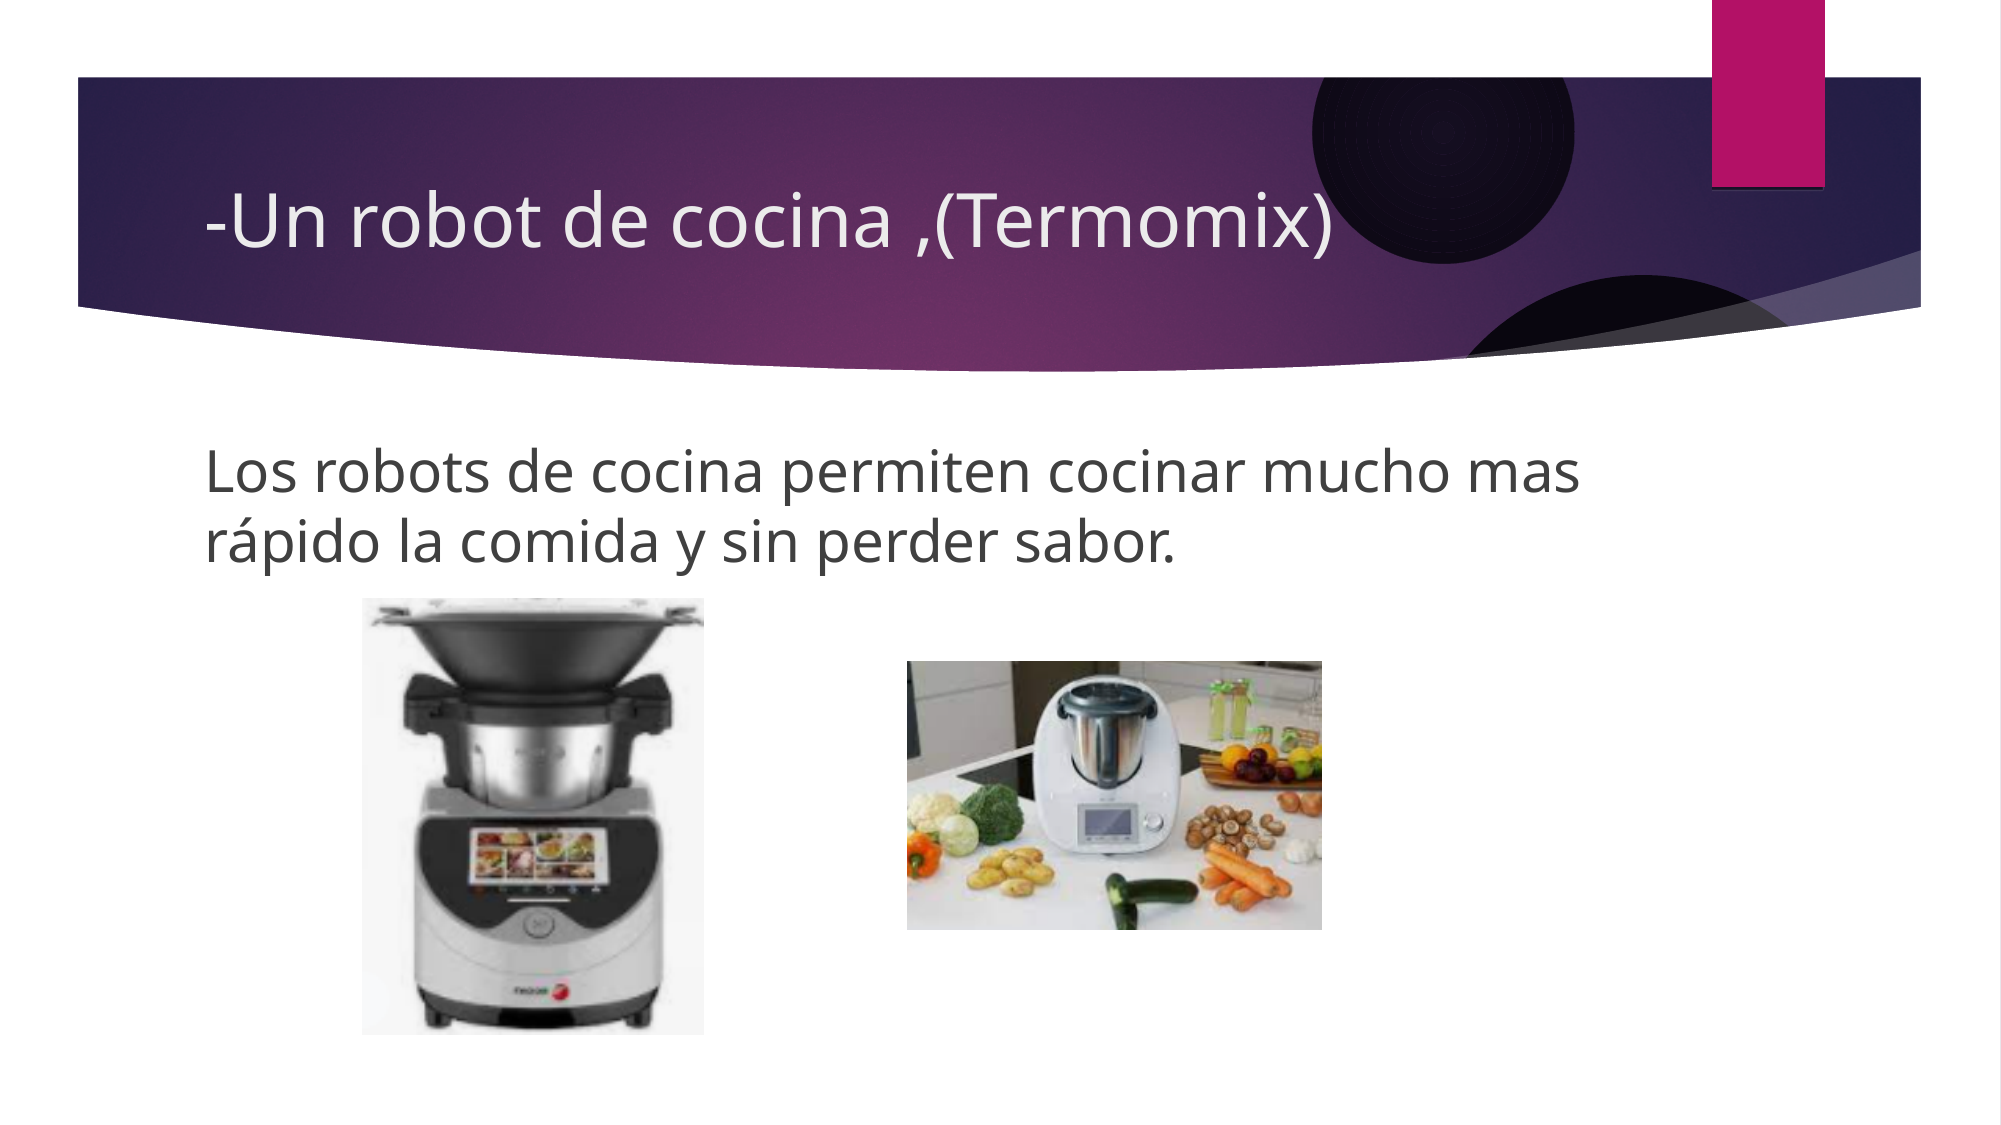

# -Un robot de cocina ,(Termomix)
Los robots de cocina permiten cocinar mucho mas rápido la comida y sin perder sabor.